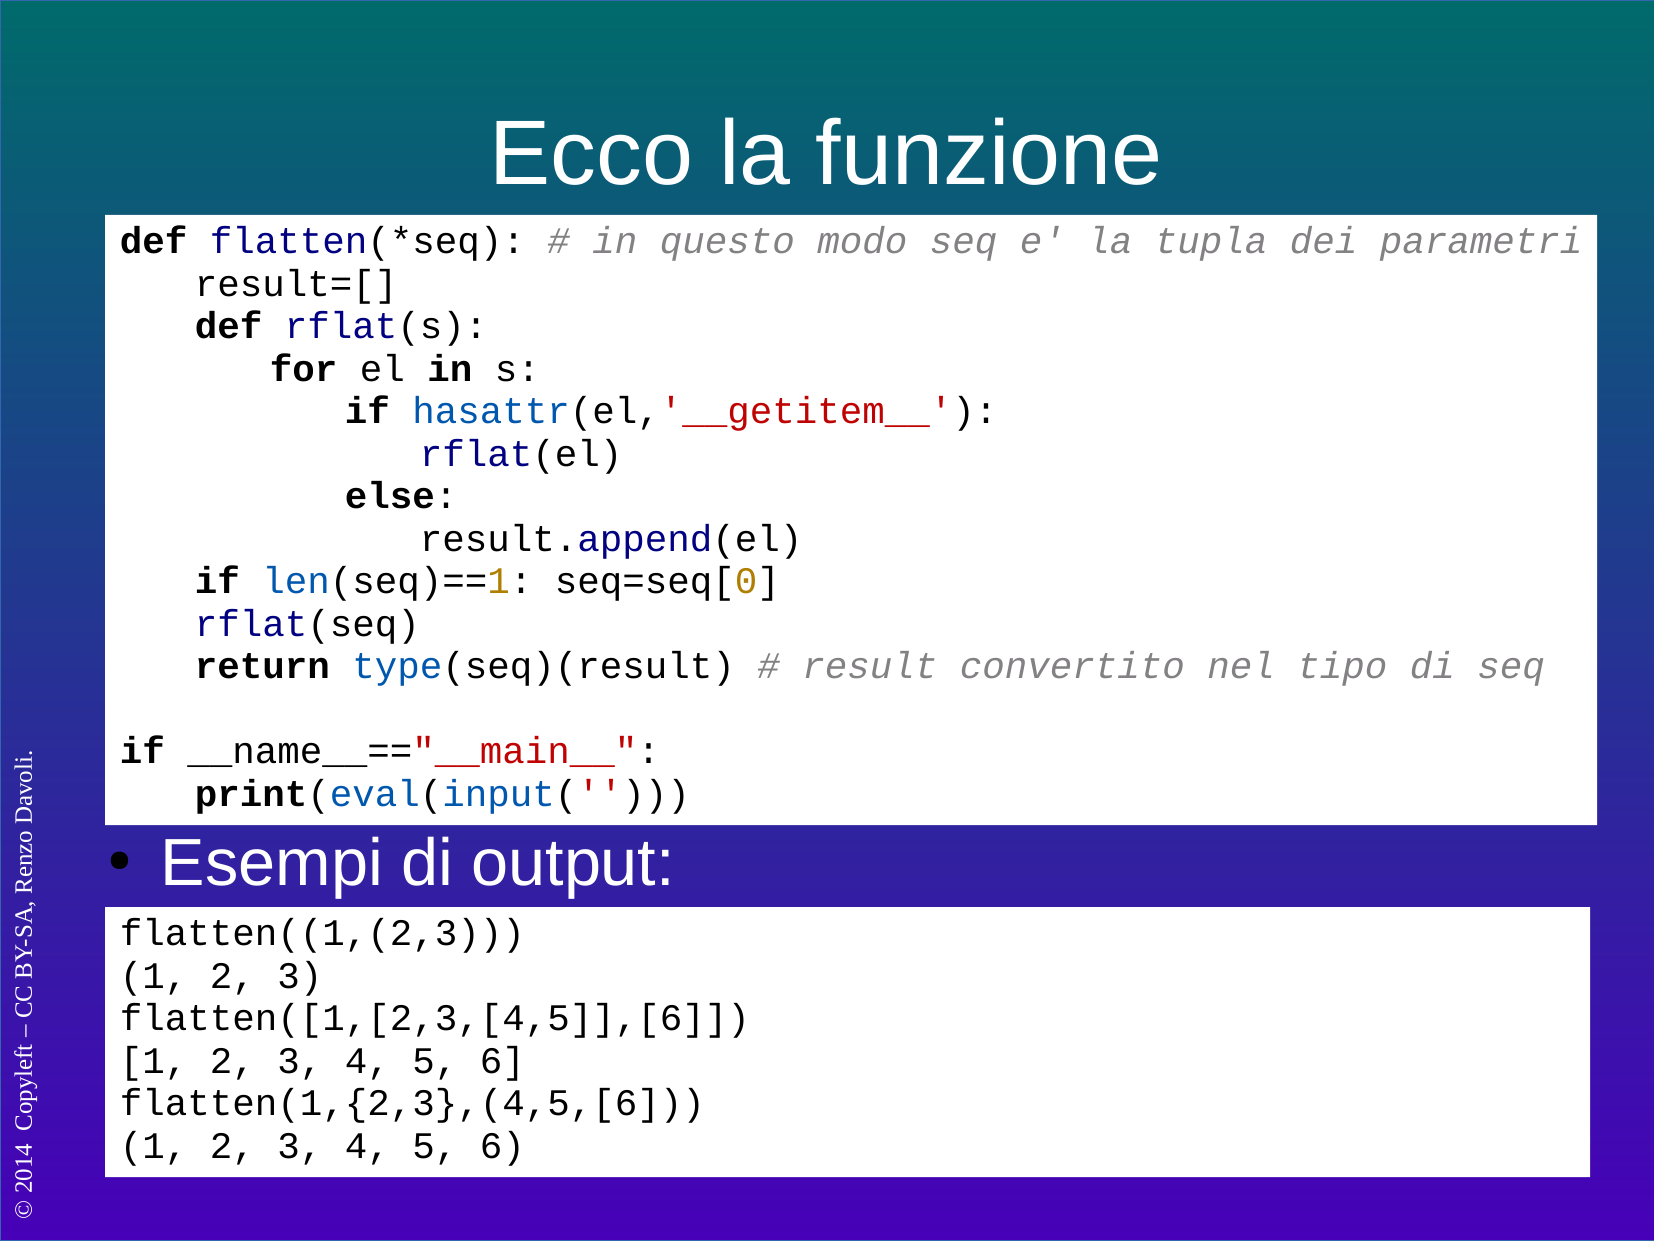

# Ecco la funzione
def flatten(*seq): # in questo modo seq e' la tupla dei parametri
	result=[]
	def rflat(s):
		for el in s:
			if hasattr(el,'__getitem__'):
				rflat(el)
			else:
				result.append(el)
	if len(seq)==1: seq=seq[0]
	rflat(seq)
	return type(seq)(result) # result convertito nel tipo di seq
if __name__=="__main__":
	print(eval(input('')))
Esempi di output:
flatten((1,(2,3)))
(1, 2, 3)
flatten([1,[2,3,[4,5]],[6]])
[1, 2, 3, 4, 5, 6]
flatten(1,{2,3},(4,5,[6]))
(1, 2, 3, 4, 5, 6)